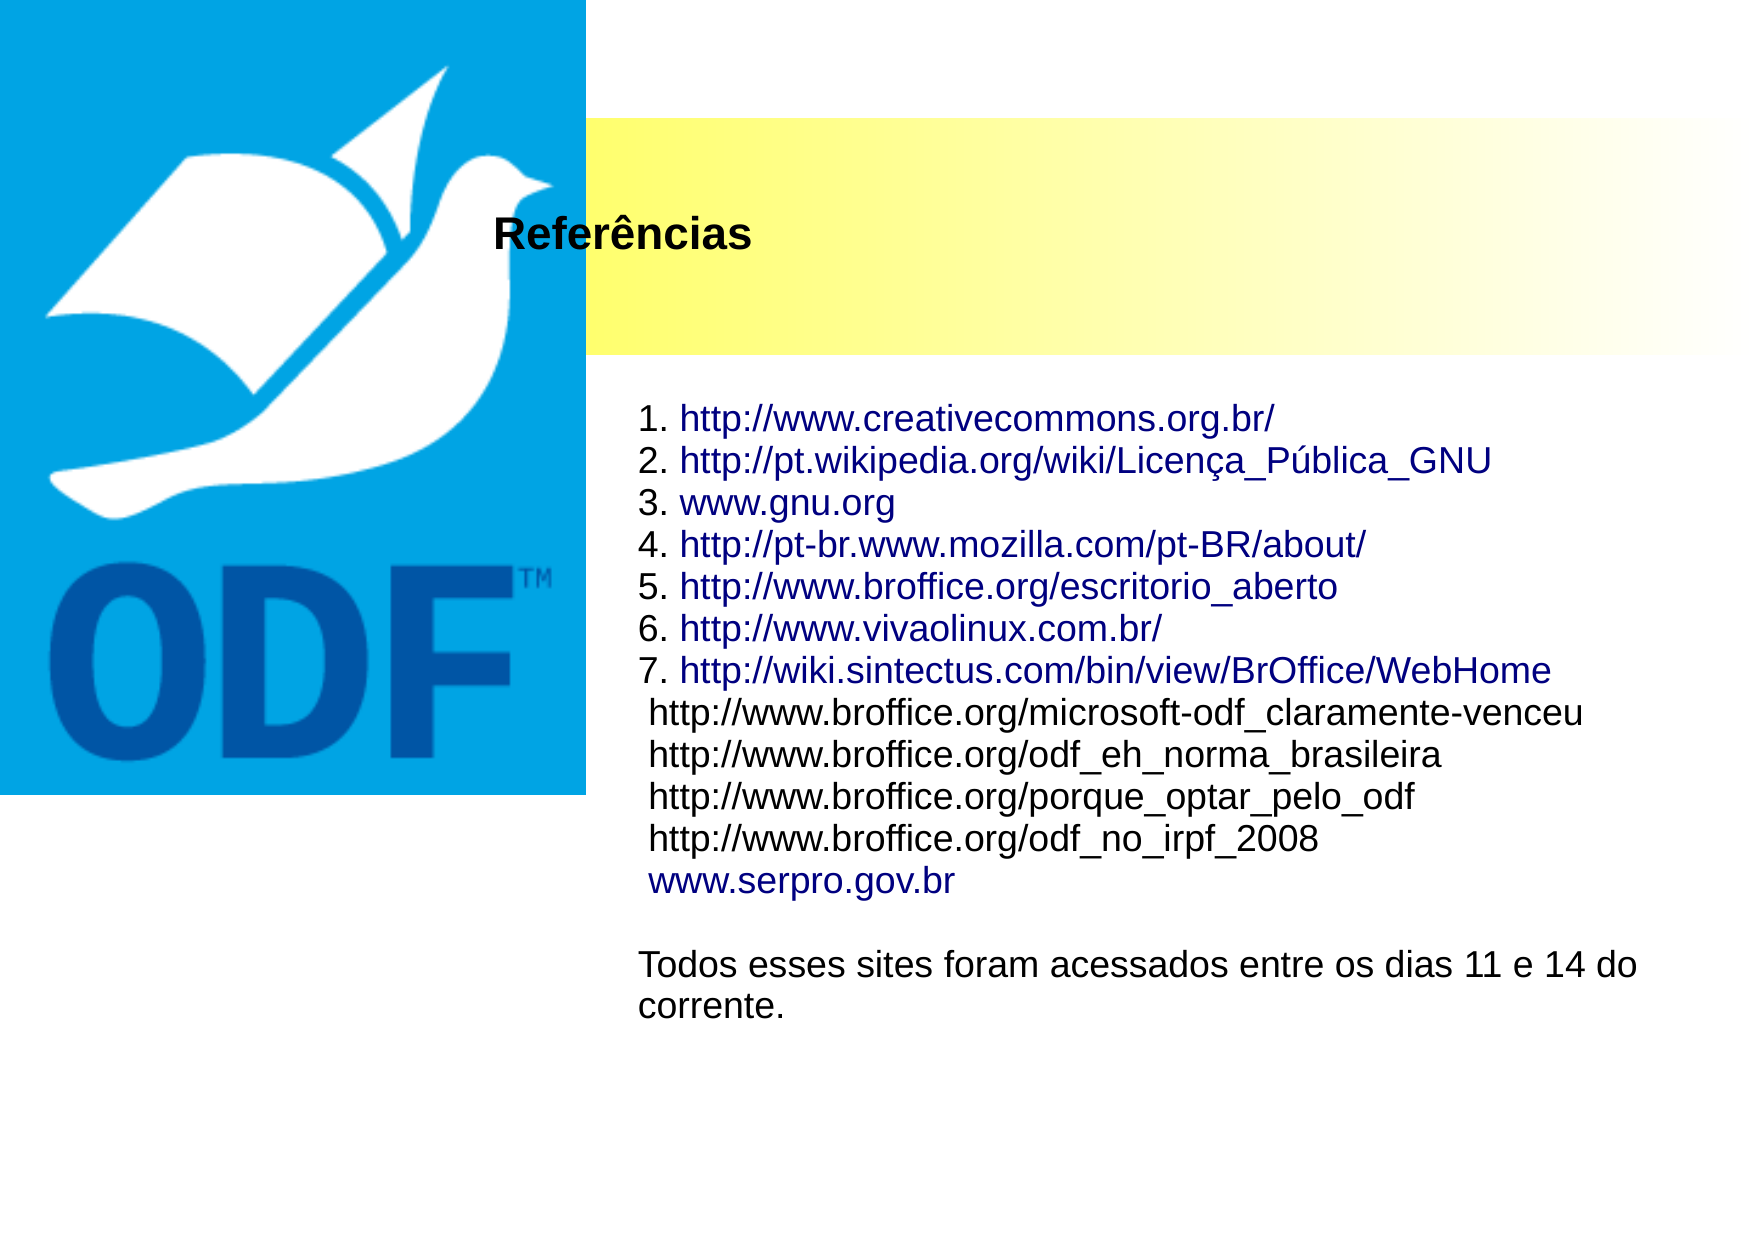

Referências
1. http://www.creativecommons.org.br/
2. http://pt.wikipedia.org/wiki/Licença_Pública_GNU
3. www.gnu.org
4. http://pt-br.www.mozilla.com/pt-BR/about/
5. http://www.broffice.org/escritorio_aberto
6. http://www.vivaolinux.com.br/
7. http://wiki.sintectus.com/bin/view/BrOffice/WebHome
 http://www.broffice.org/microsoft-odf_claramente-venceu
 http://www.broffice.org/odf_eh_norma_brasileira
 http://www.broffice.org/porque_optar_pelo_odf
 http://www.broffice.org/odf_no_irpf_2008
 www.serpro.gov.br
Todos esses sites foram acessados entre os dias 11 e 14 do corrente.